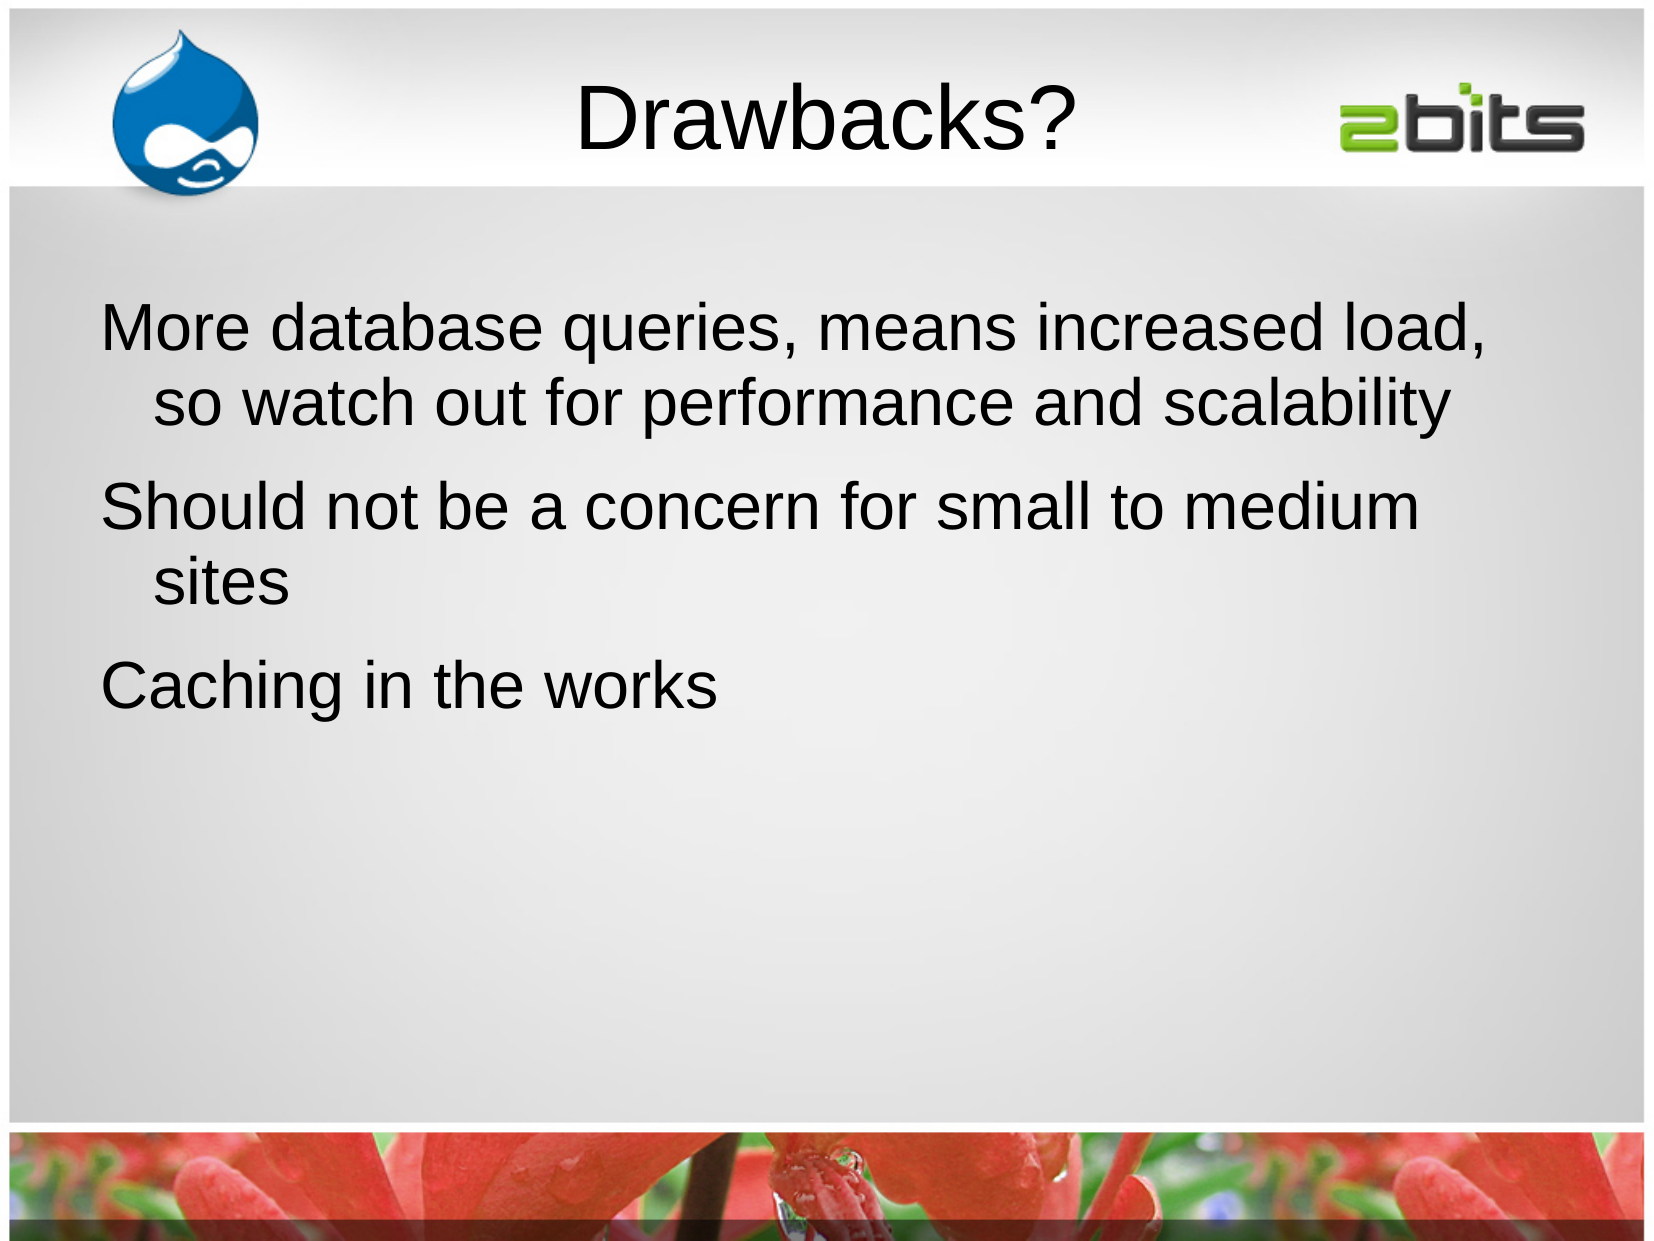

# Drawbacks?
More database queries, means increased load, so watch out for performance and scalability
Should not be a concern for small to medium sites
Caching in the works